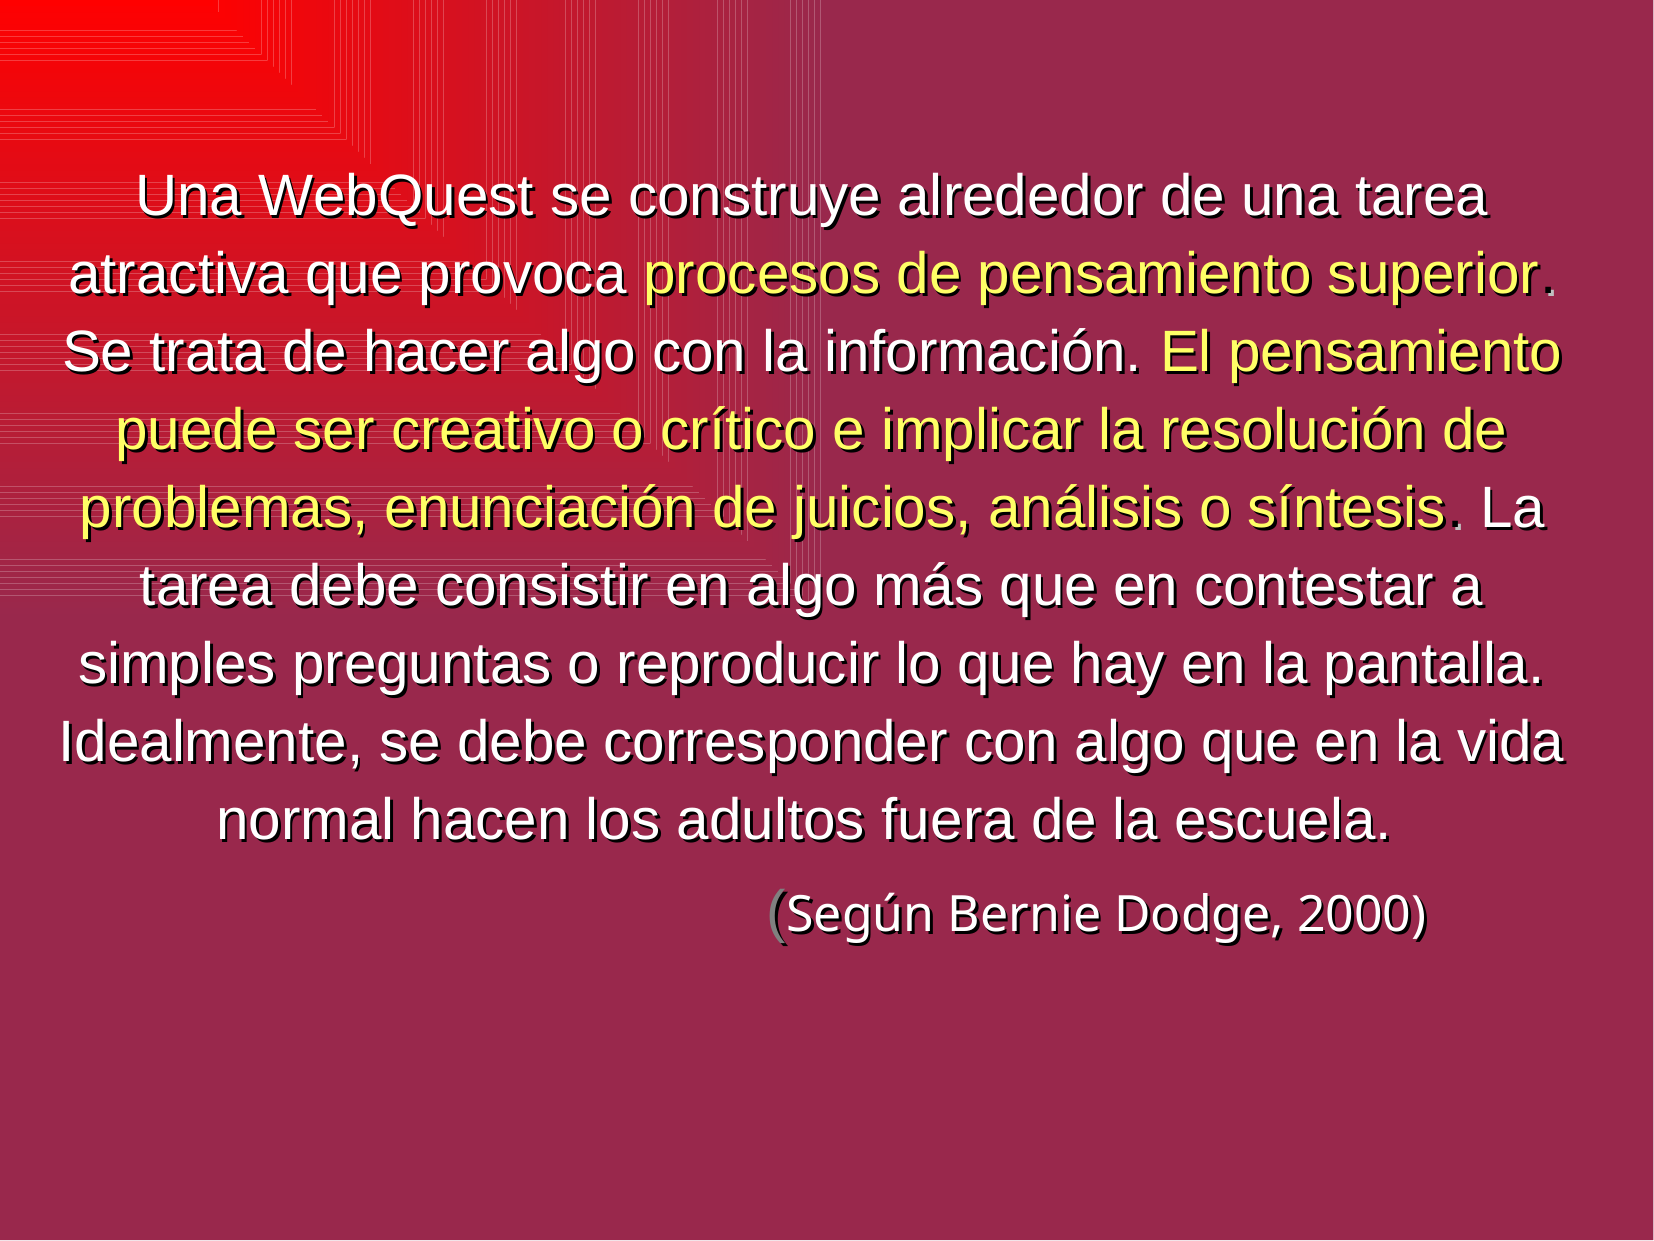

Una WebQuest se construye alrededor de una tarea atractiva que provoca procesos de pensamiento superior. Se trata de hacer algo con la información. El pensamiento puede ser creativo o crítico e implicar la resolución de problemas, enunciación de juicios, análisis o síntesis. La tarea debe consistir en algo más que en contestar a simples preguntas o reproducir lo que hay en la pantalla. Idealmente, se debe corresponder con algo que en la vida normal hacen los adultos fuera de la escuela.
 (Según Bernie Dodge, 2000)